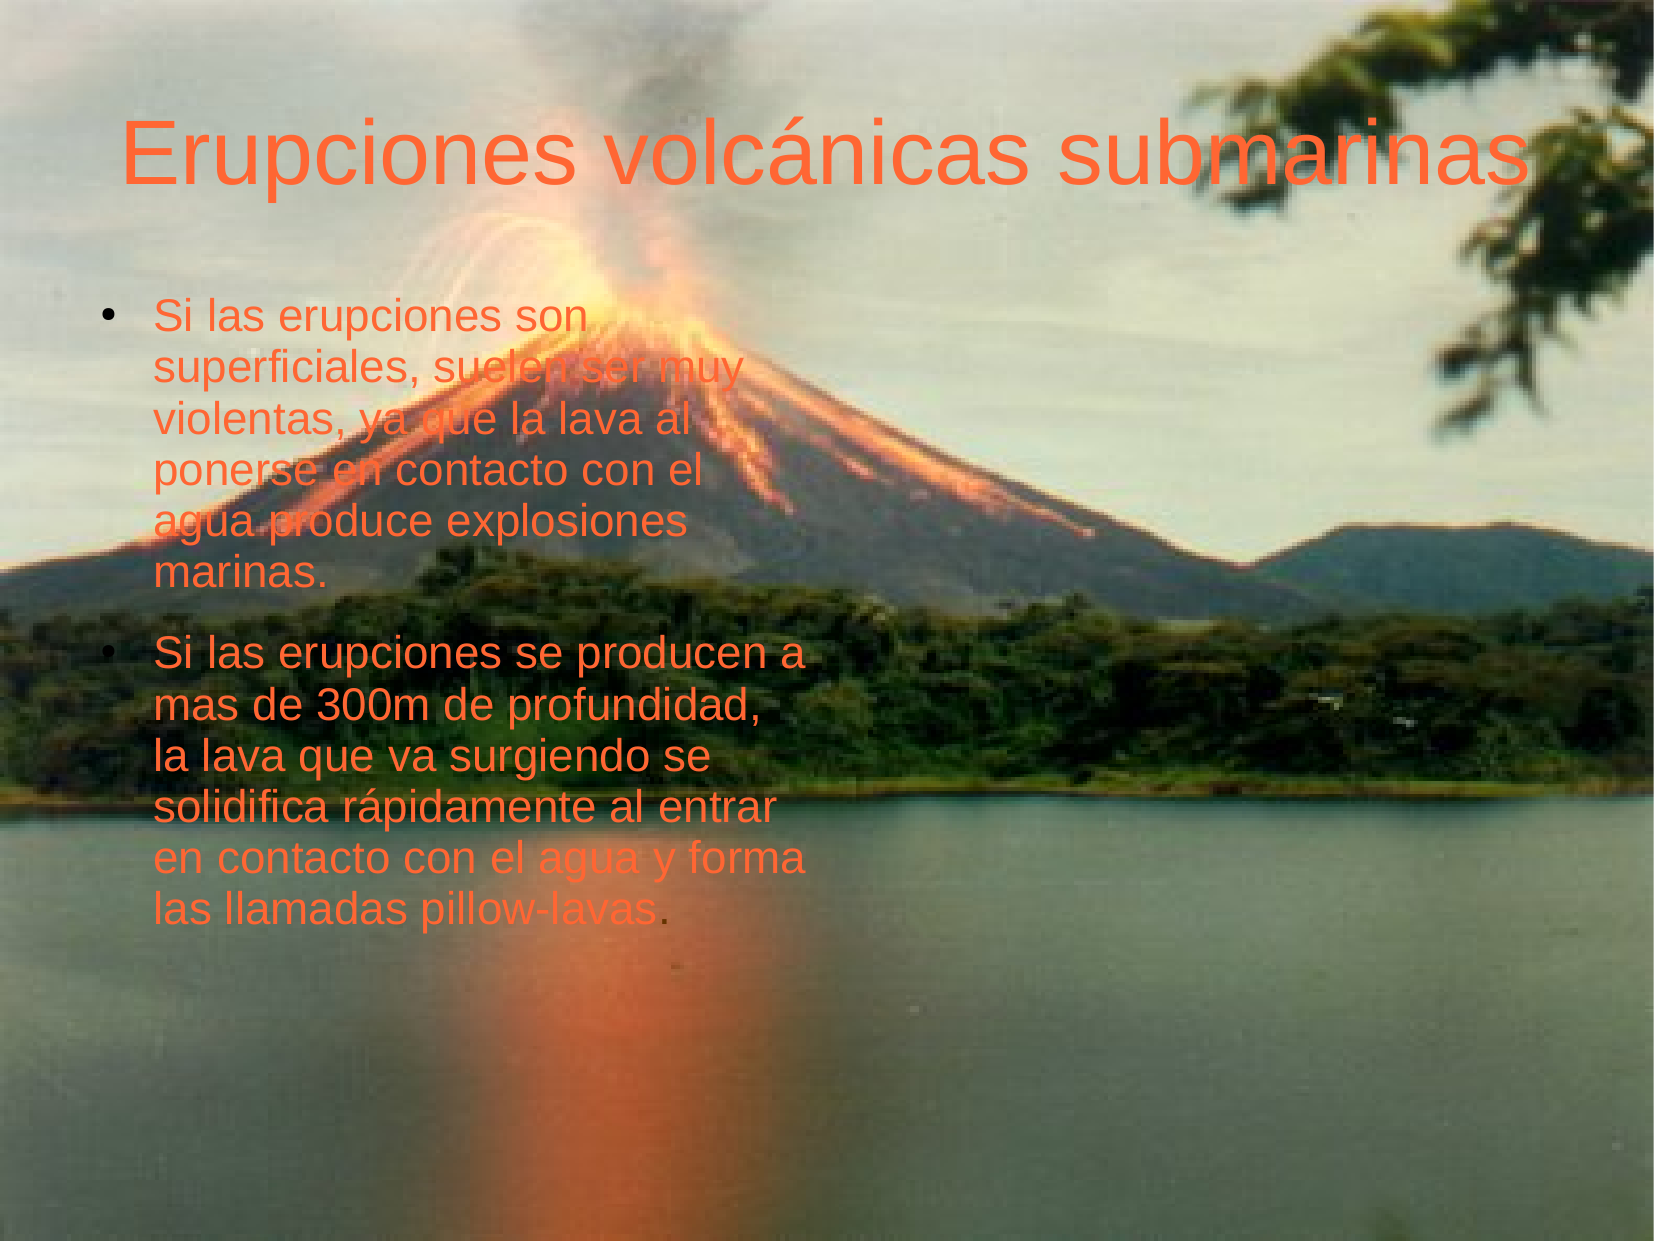

# Erupciones volcánicas submarinas
Si las erupciones son superficiales, suelen ser muy violentas, ya que la lava al ponerse en contacto con el agua produce explosiones marinas.
Si las erupciones se producen a mas de 300m de profundidad, la lava que va surgiendo se solidifica rápidamente al entrar en contacto con el agua y forma las llamadas pillow-lavas.